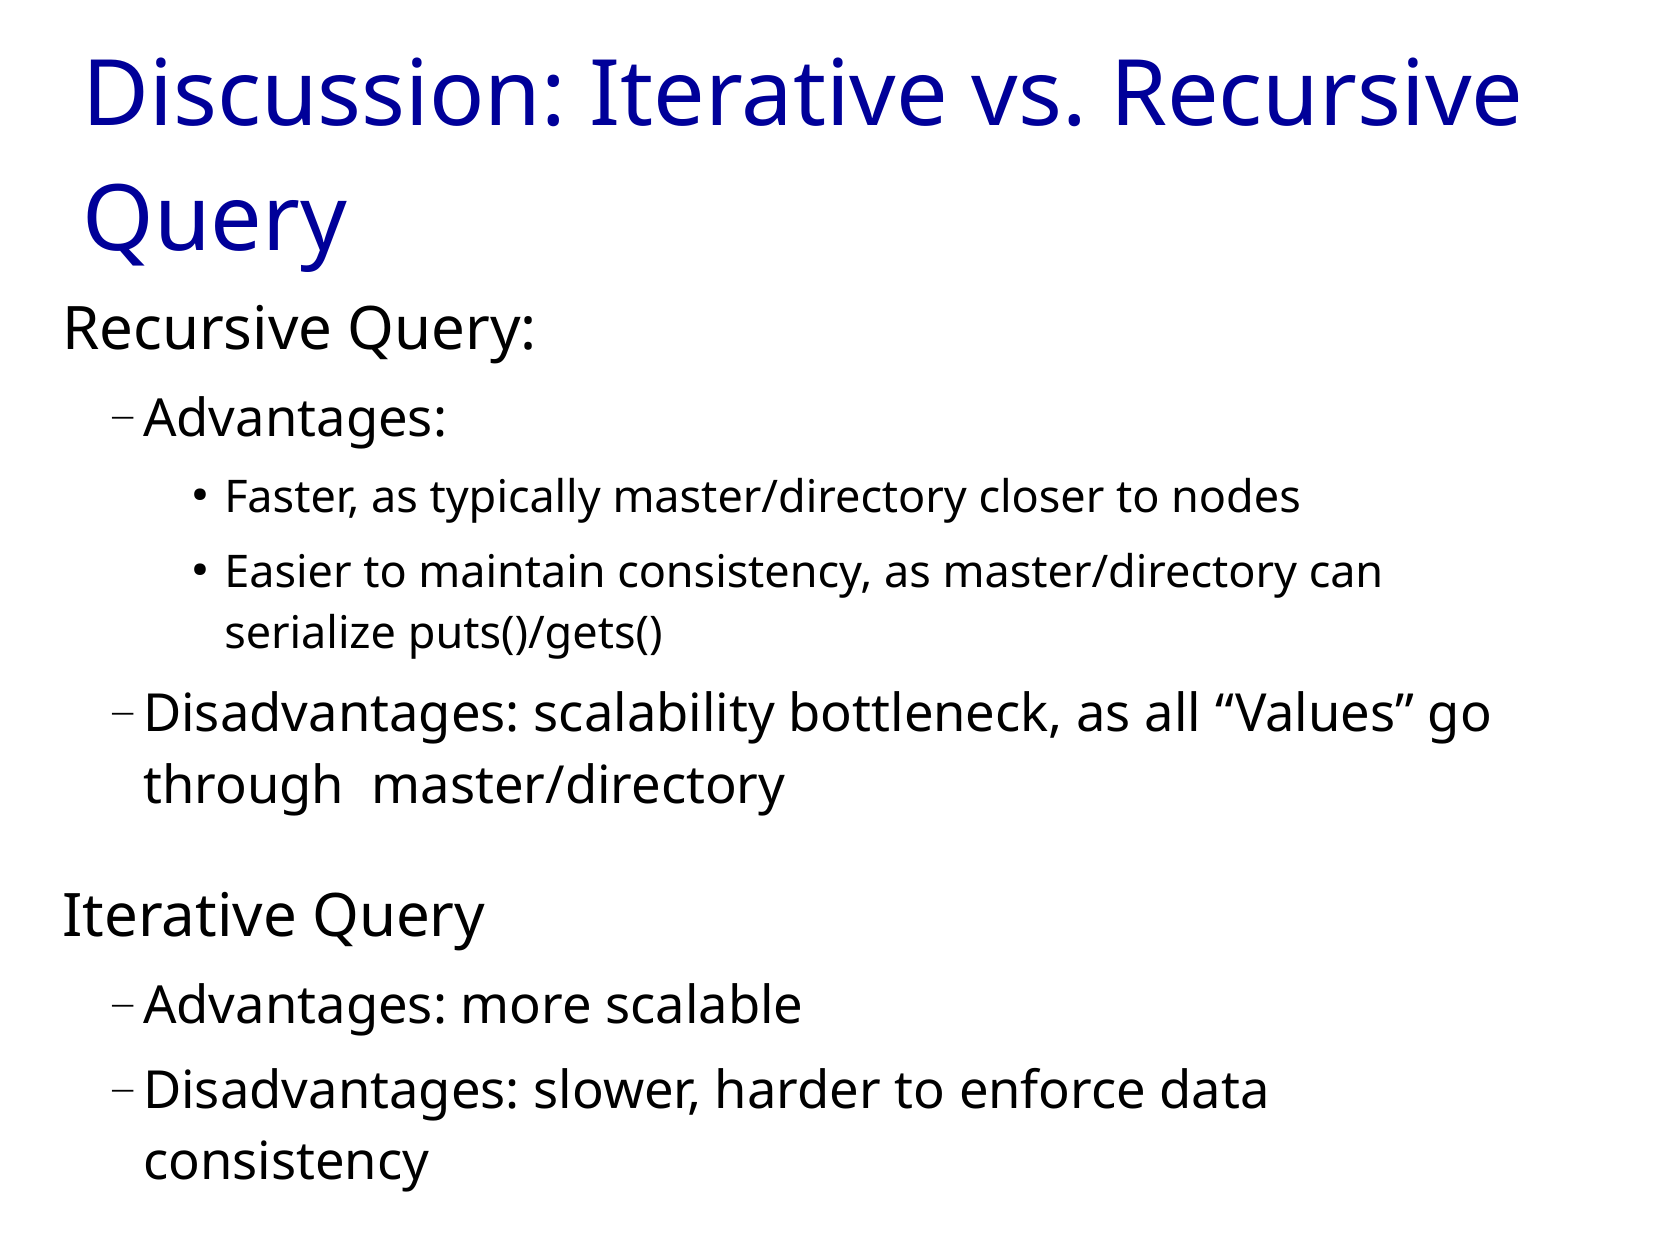

# Discussion: Iterative vs. Recursive Query
Recursive Query:
Advantages:
Faster, as typically master/directory closer to nodes
Easier to maintain consistency, as master/directory can serialize puts()/gets()
Disadvantages: scalability bottleneck, as all “Values” go through master/directory
Iterative Query
Advantages: more scalable
Disadvantages: slower, harder to enforce data consistency